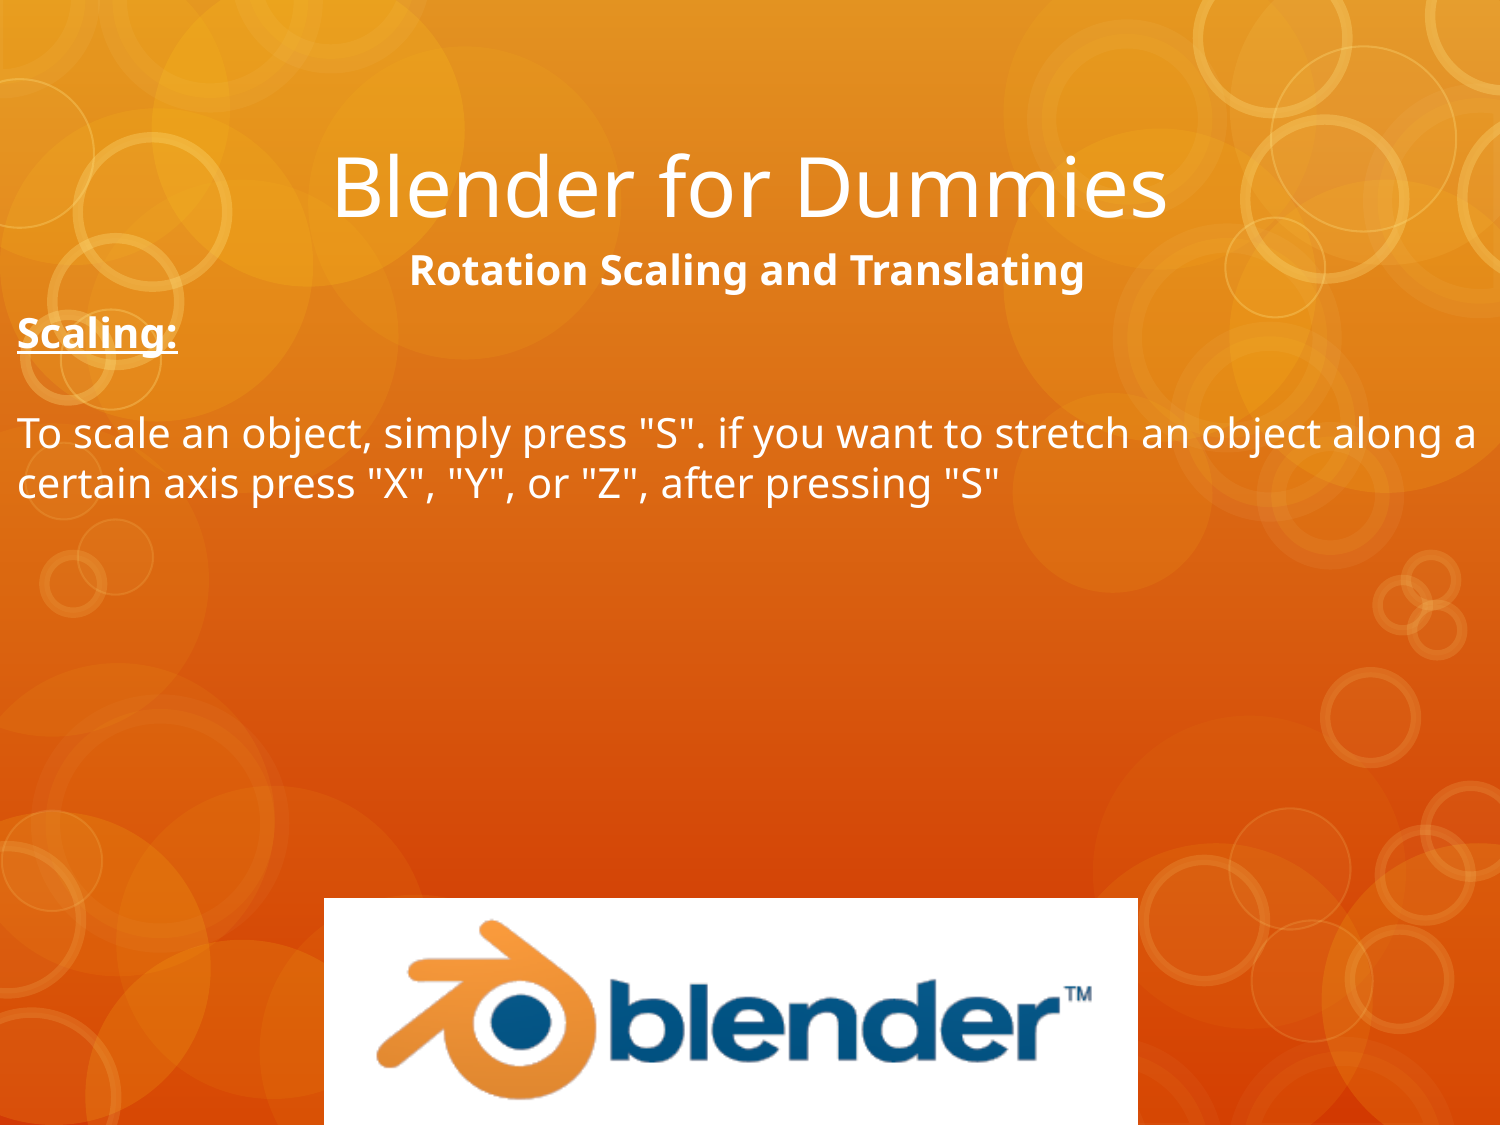

# Blender for Dummies
Rotation Scaling and Translating
Scaling:
To scale an object, simply press "S". if you want to stretch an object along a certain axis press "X", "Y", or "Z", after pressing "S"